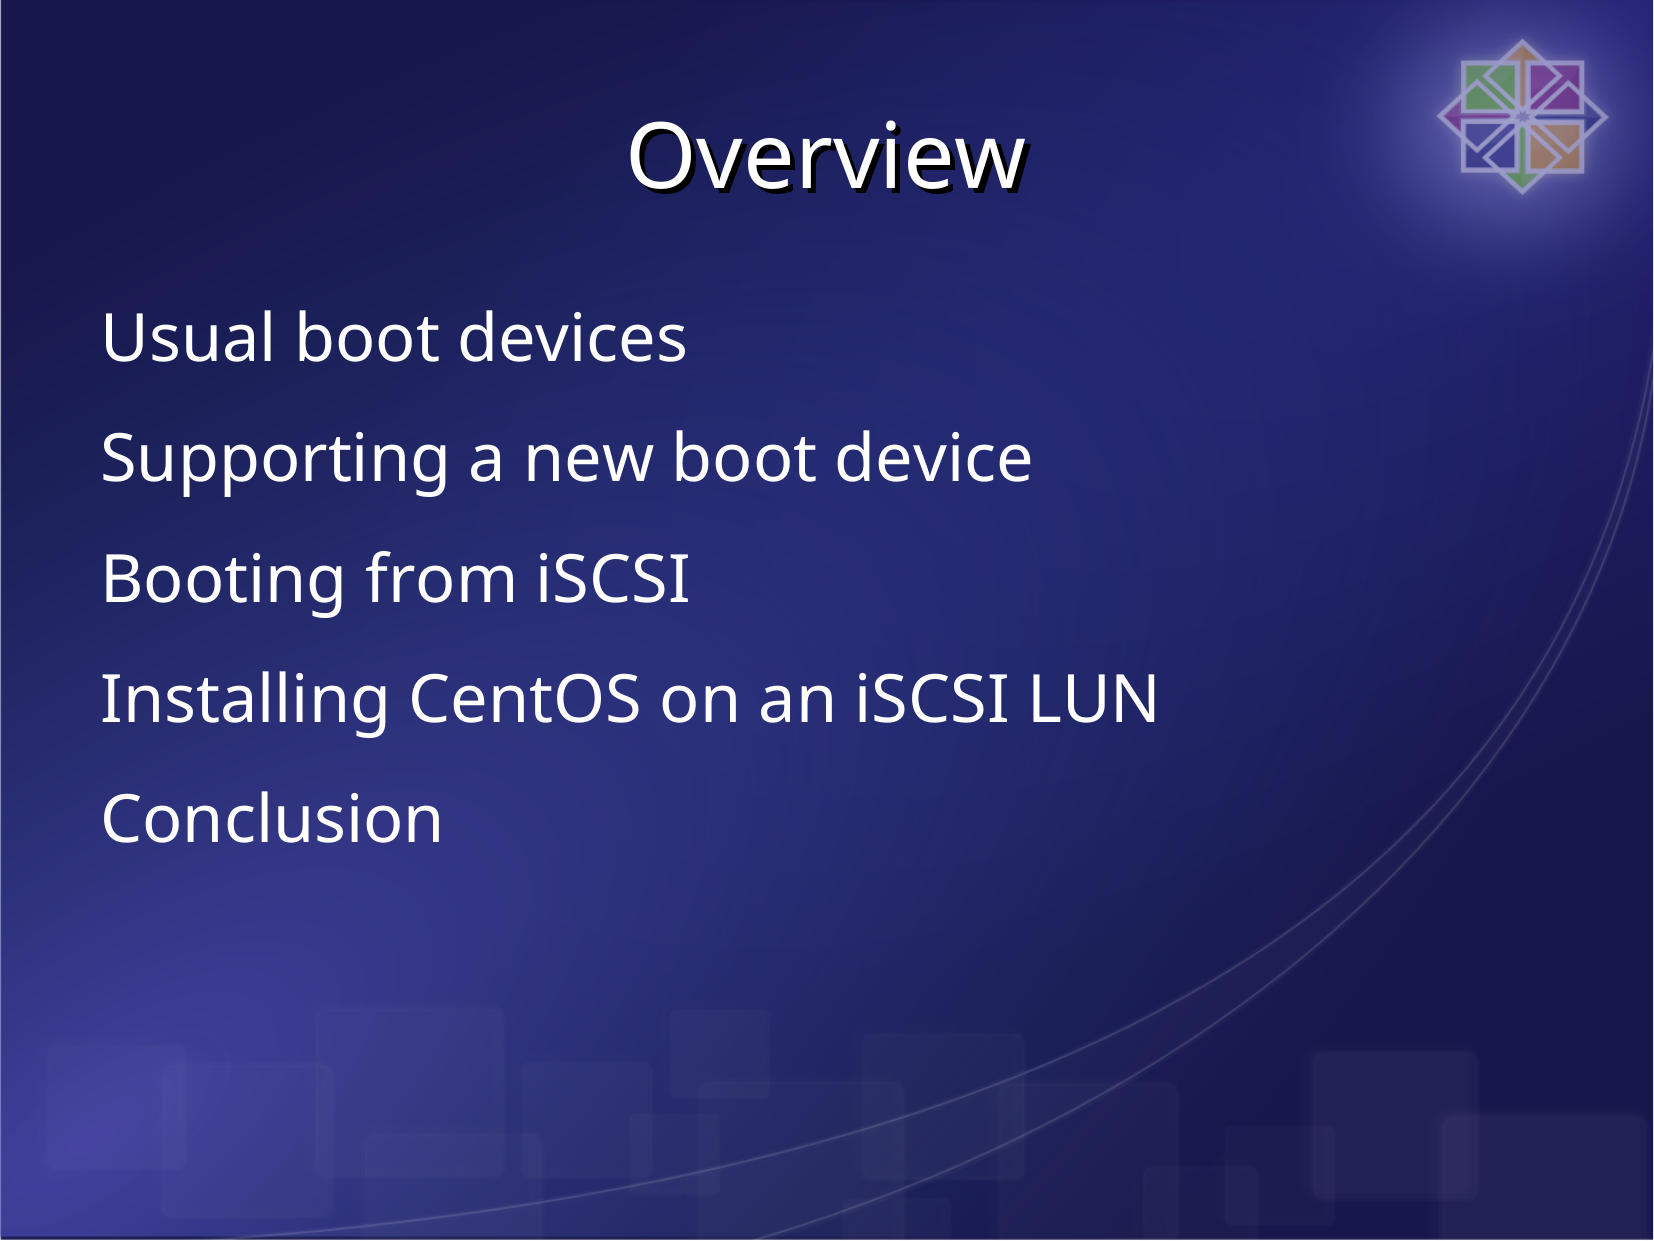

# Overview
Usual boot devices
Supporting a new boot device
Booting from iSCSI
Installing CentOS on an iSCSI LUN
Conclusion